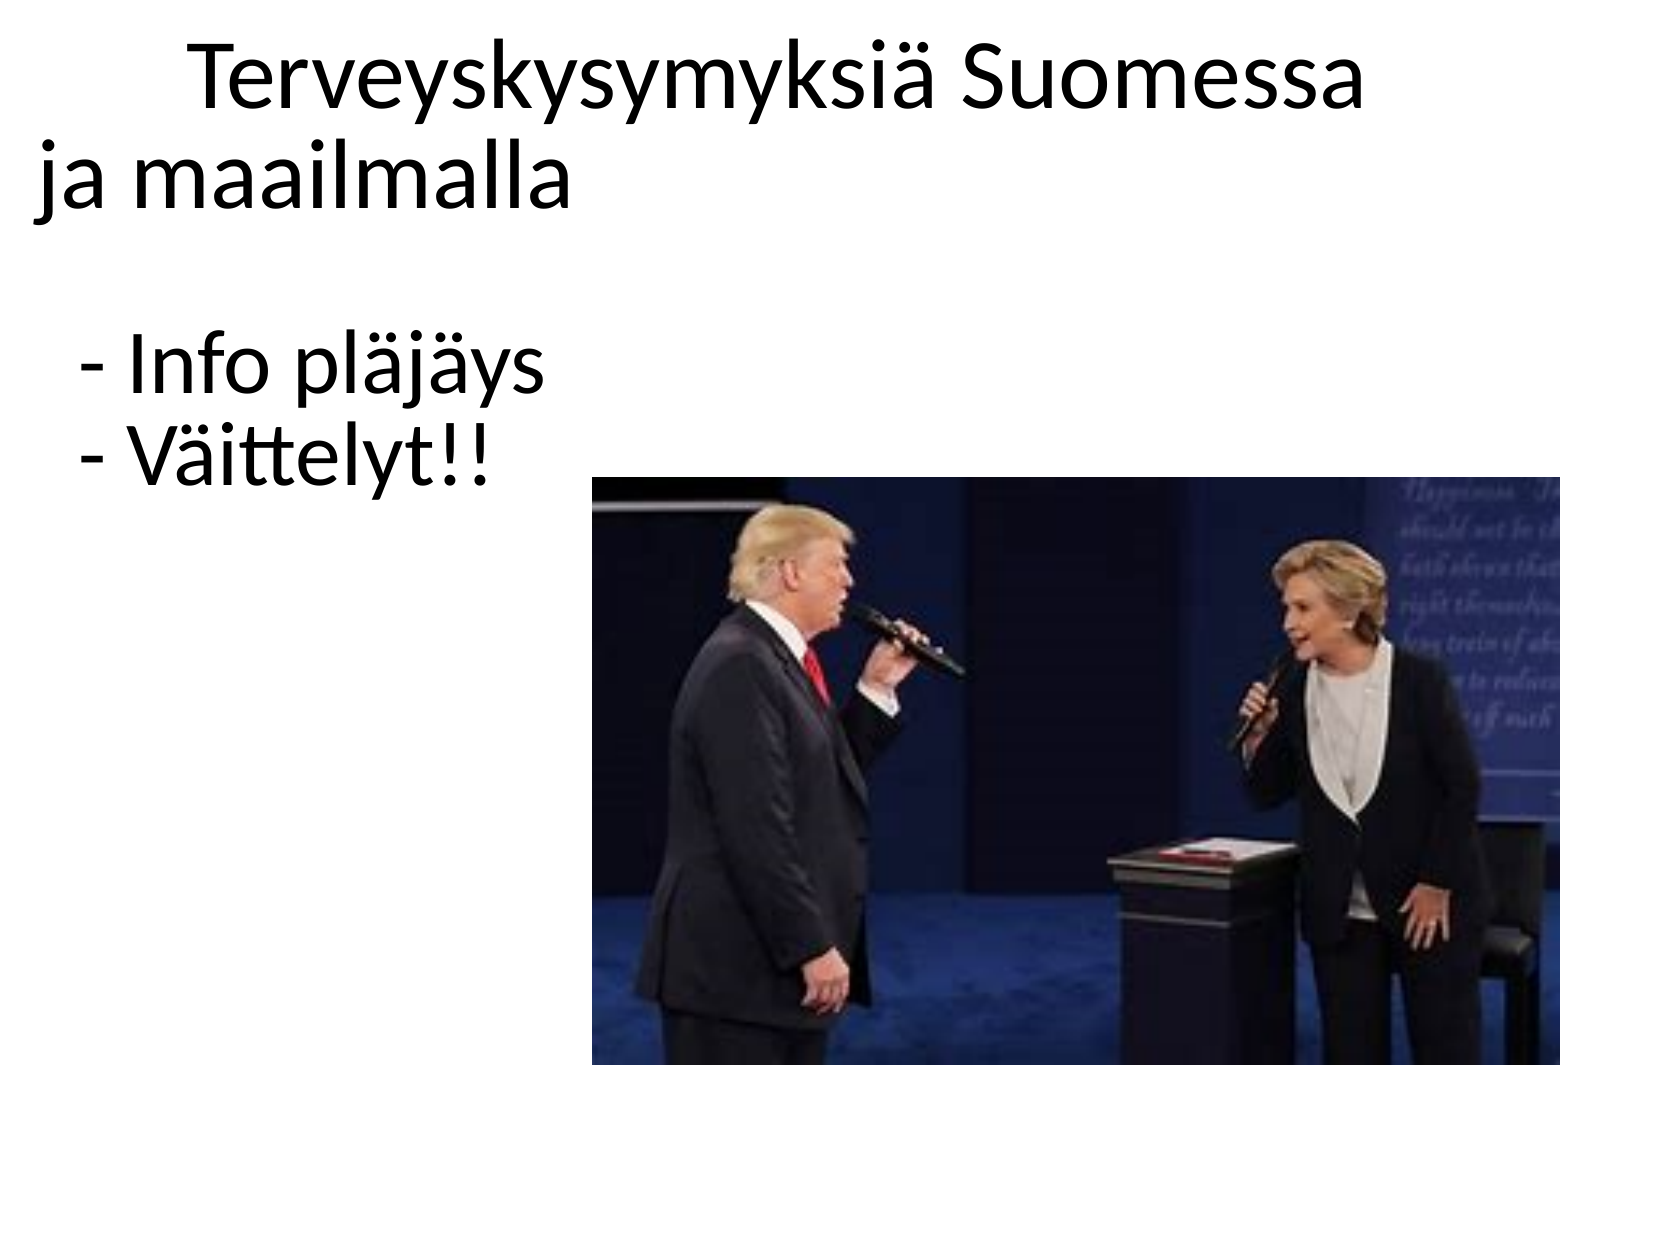

Terveyskysymyksiä Suomessa 			ja maailmalla
 - Info pläjäys
 - Väittelyt!!